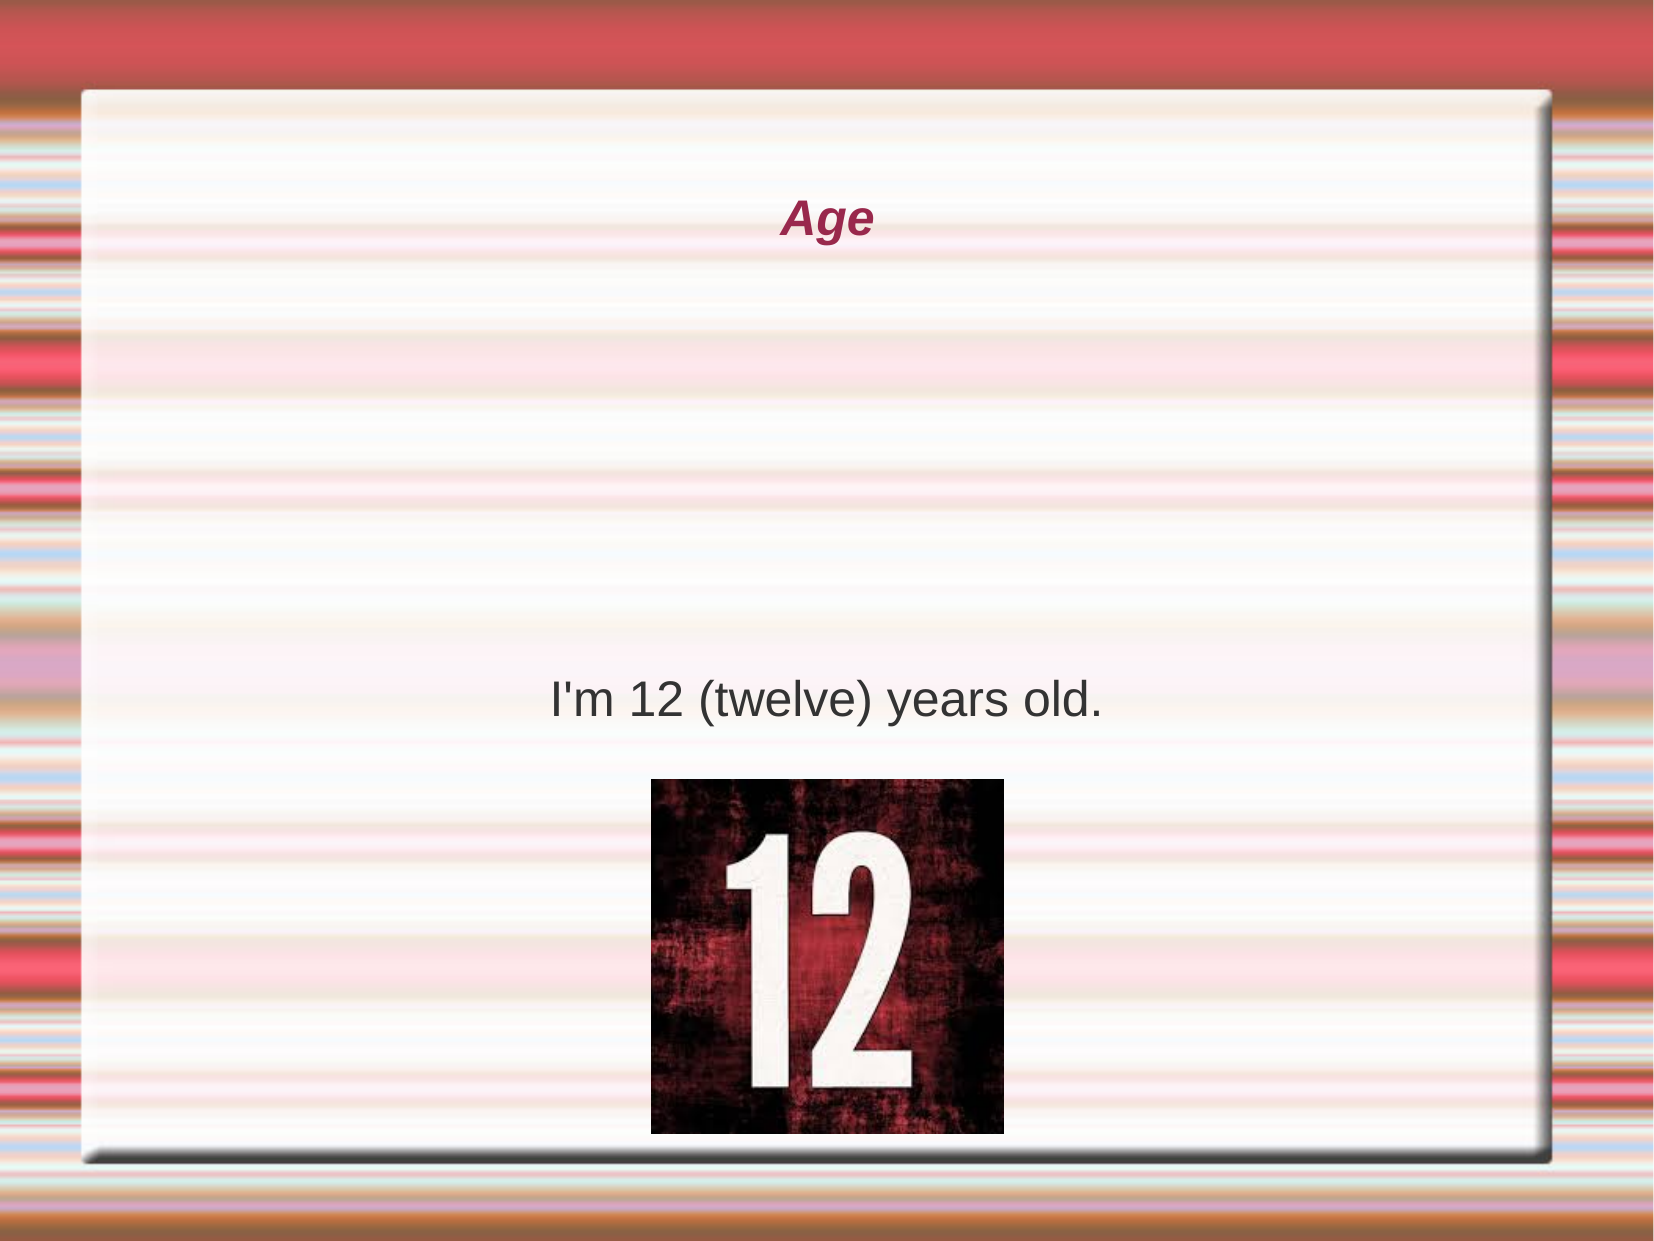

# Age
I'm 12 (twelve) years old.